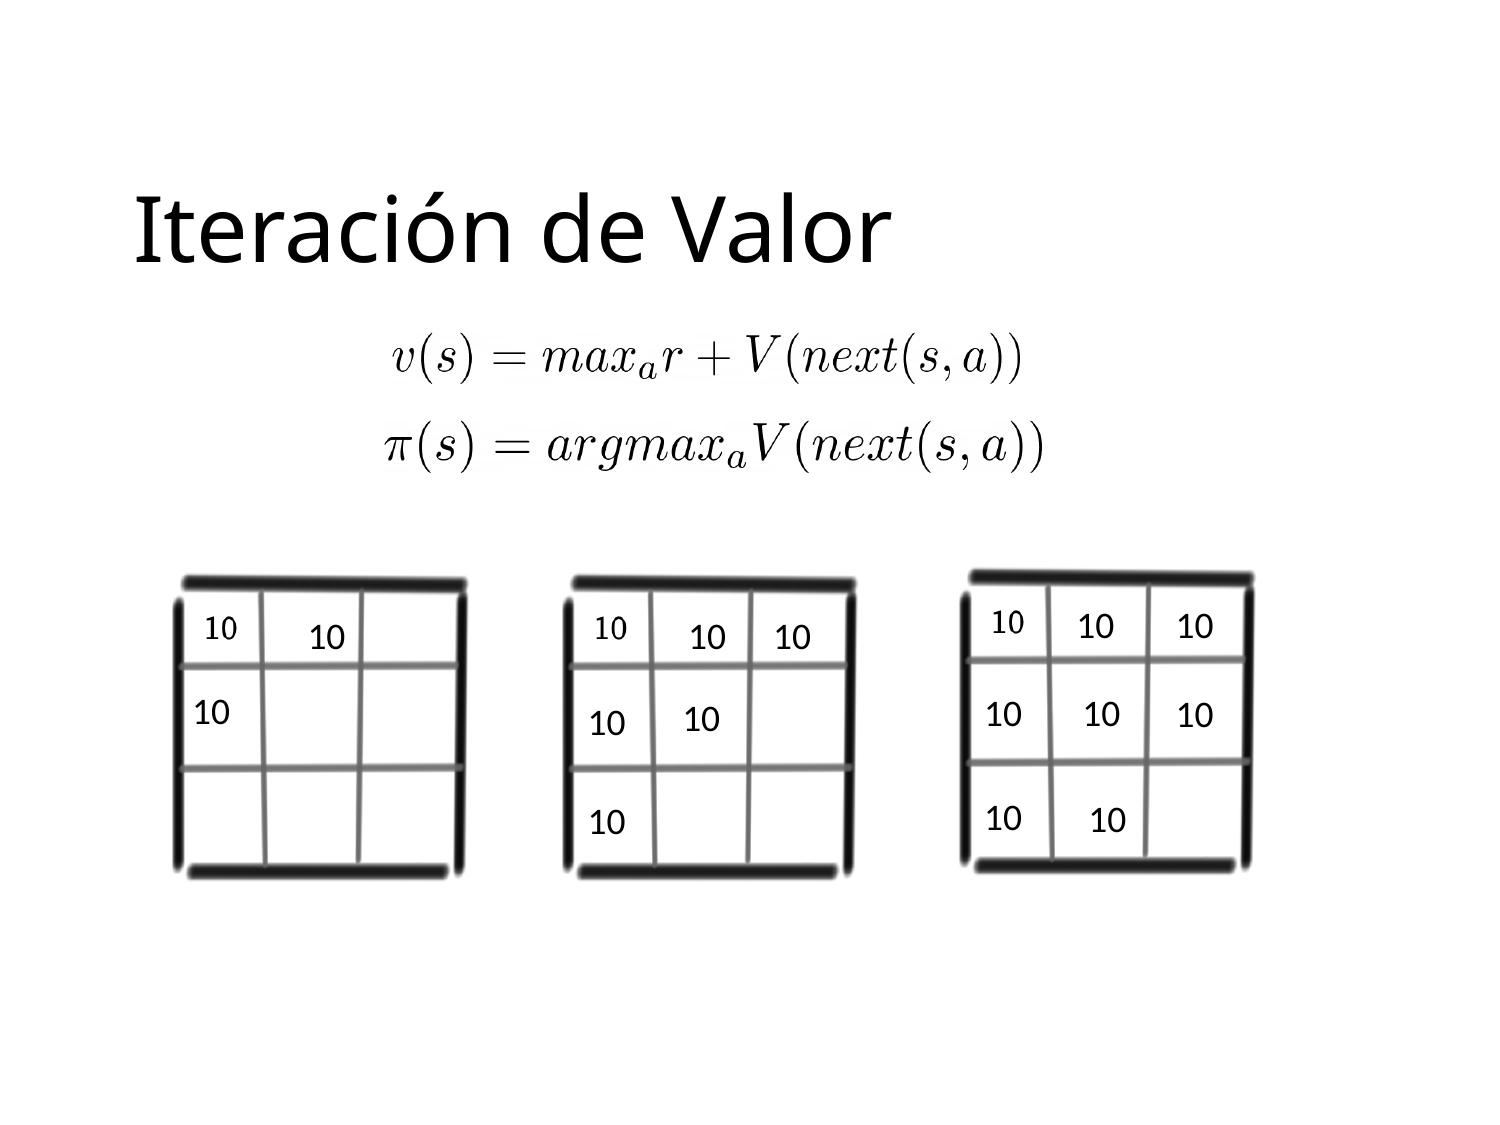

# Iteración de Valor
10
10
10
10
10
10
10
10
10
10
10
10
10
10